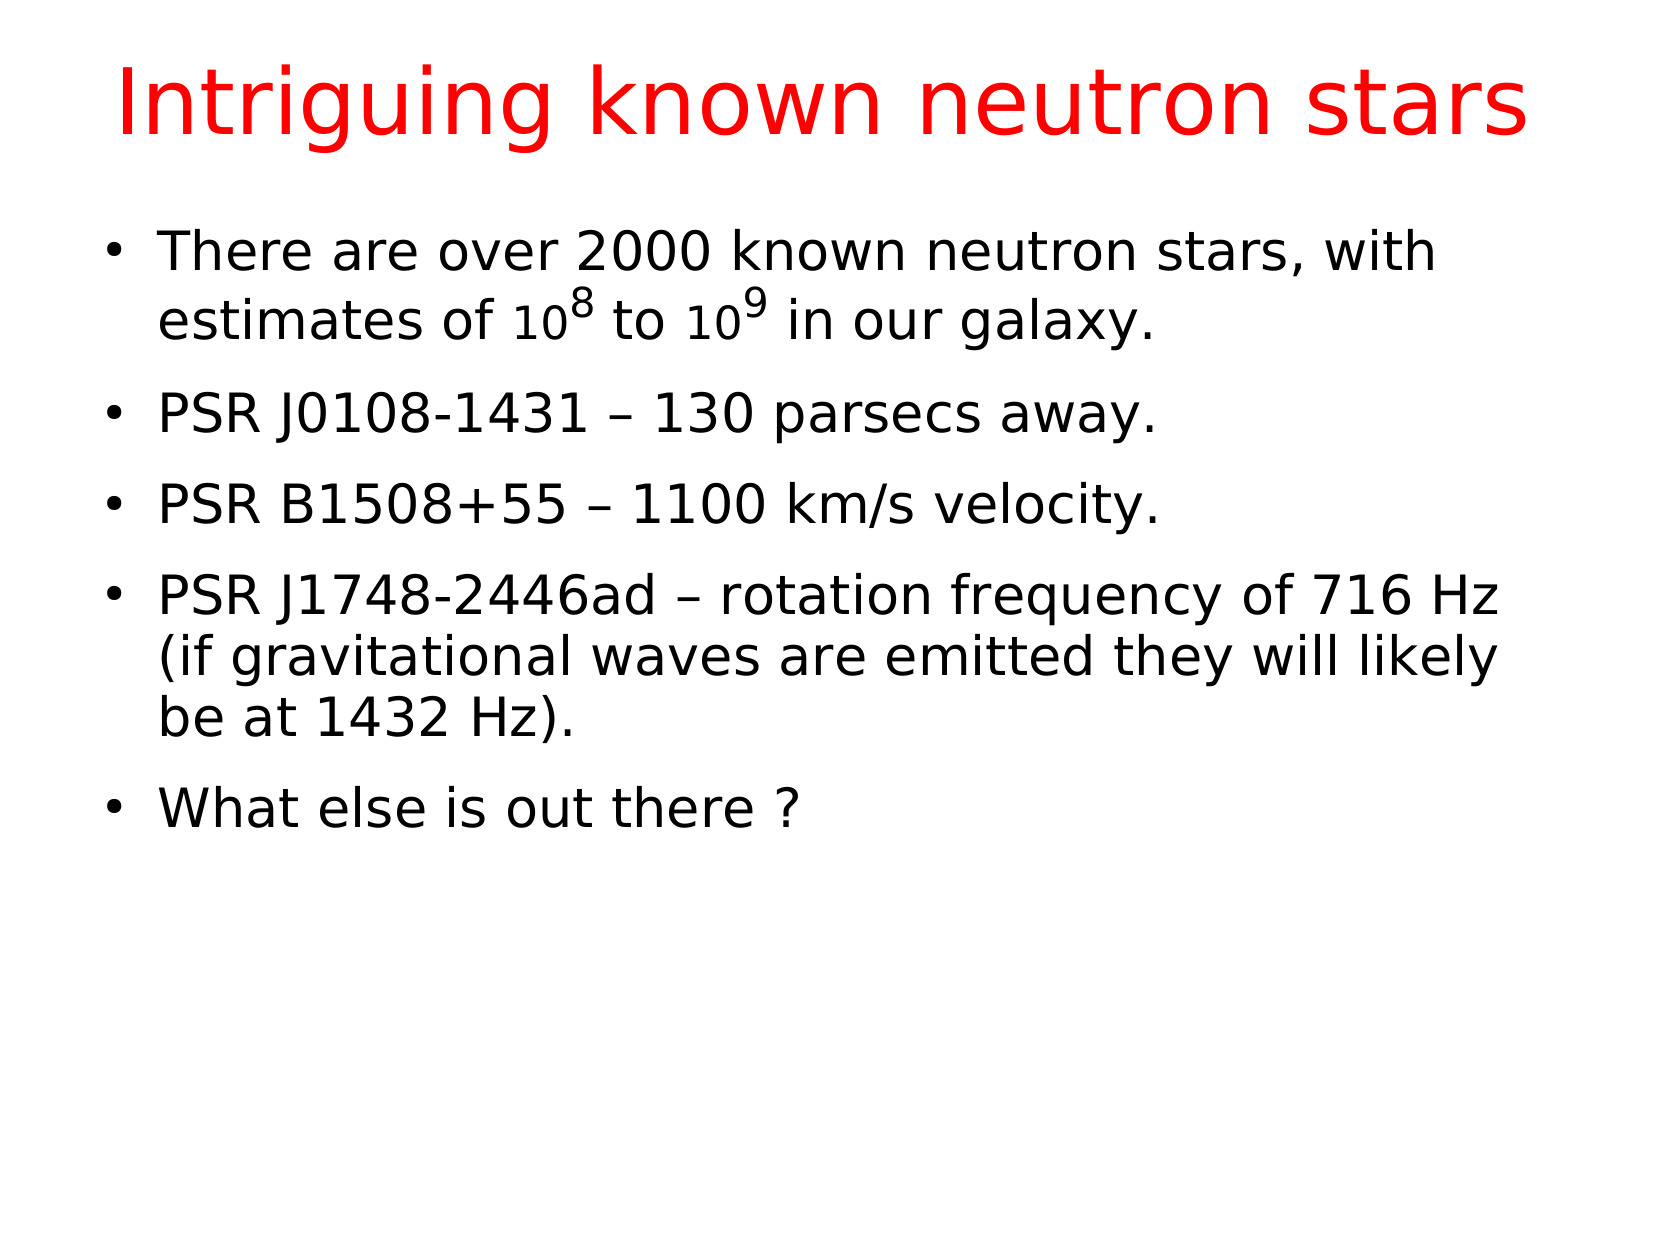

# Intriguing known neutron stars
There are over 2000 known neutron stars, with estimates of 108 to 109 in our galaxy.
PSR J0108-1431 – 130 parsecs away.
PSR B1508+55 – 1100 km/s velocity.
PSR J1748-2446ad – rotation frequency of 716 Hz (if gravitational waves are emitted they will likely be at 1432 Hz).
What else is out there ?